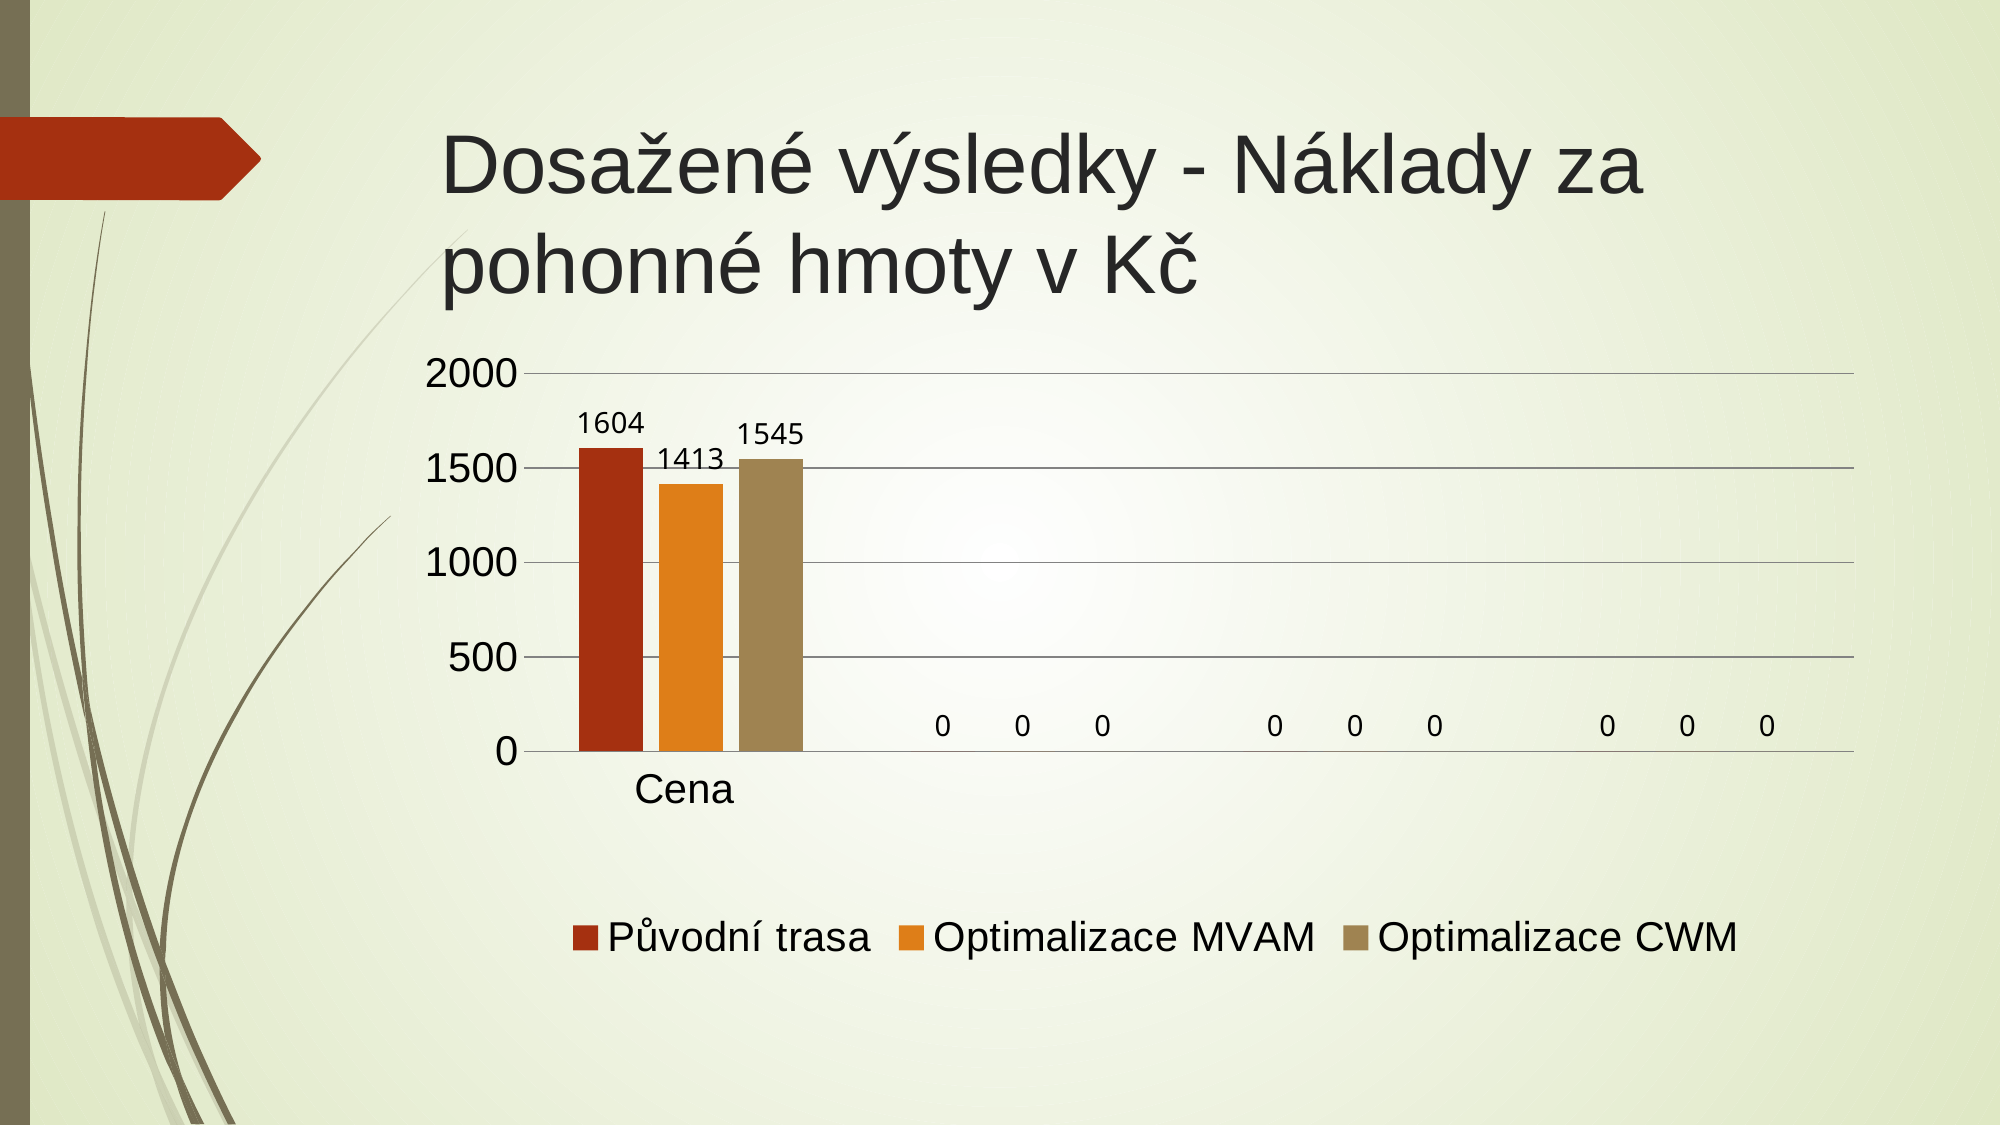

# Dosažené výsledky - Náklady za pohonné hmoty v Kč
### Chart
| Category | Původní trasa | Optimalizace MVAM | Optimalizace CWM |
|---|---|---|---|
| Cena | 1604.0 | 1413.0 | 1545.0 |
| None | 0.0 | 0.0 | 0.0 |
| None | 0.0 | 0.0 | 0.0 |
| None | 0.0 | 0.0 | 0.0 |